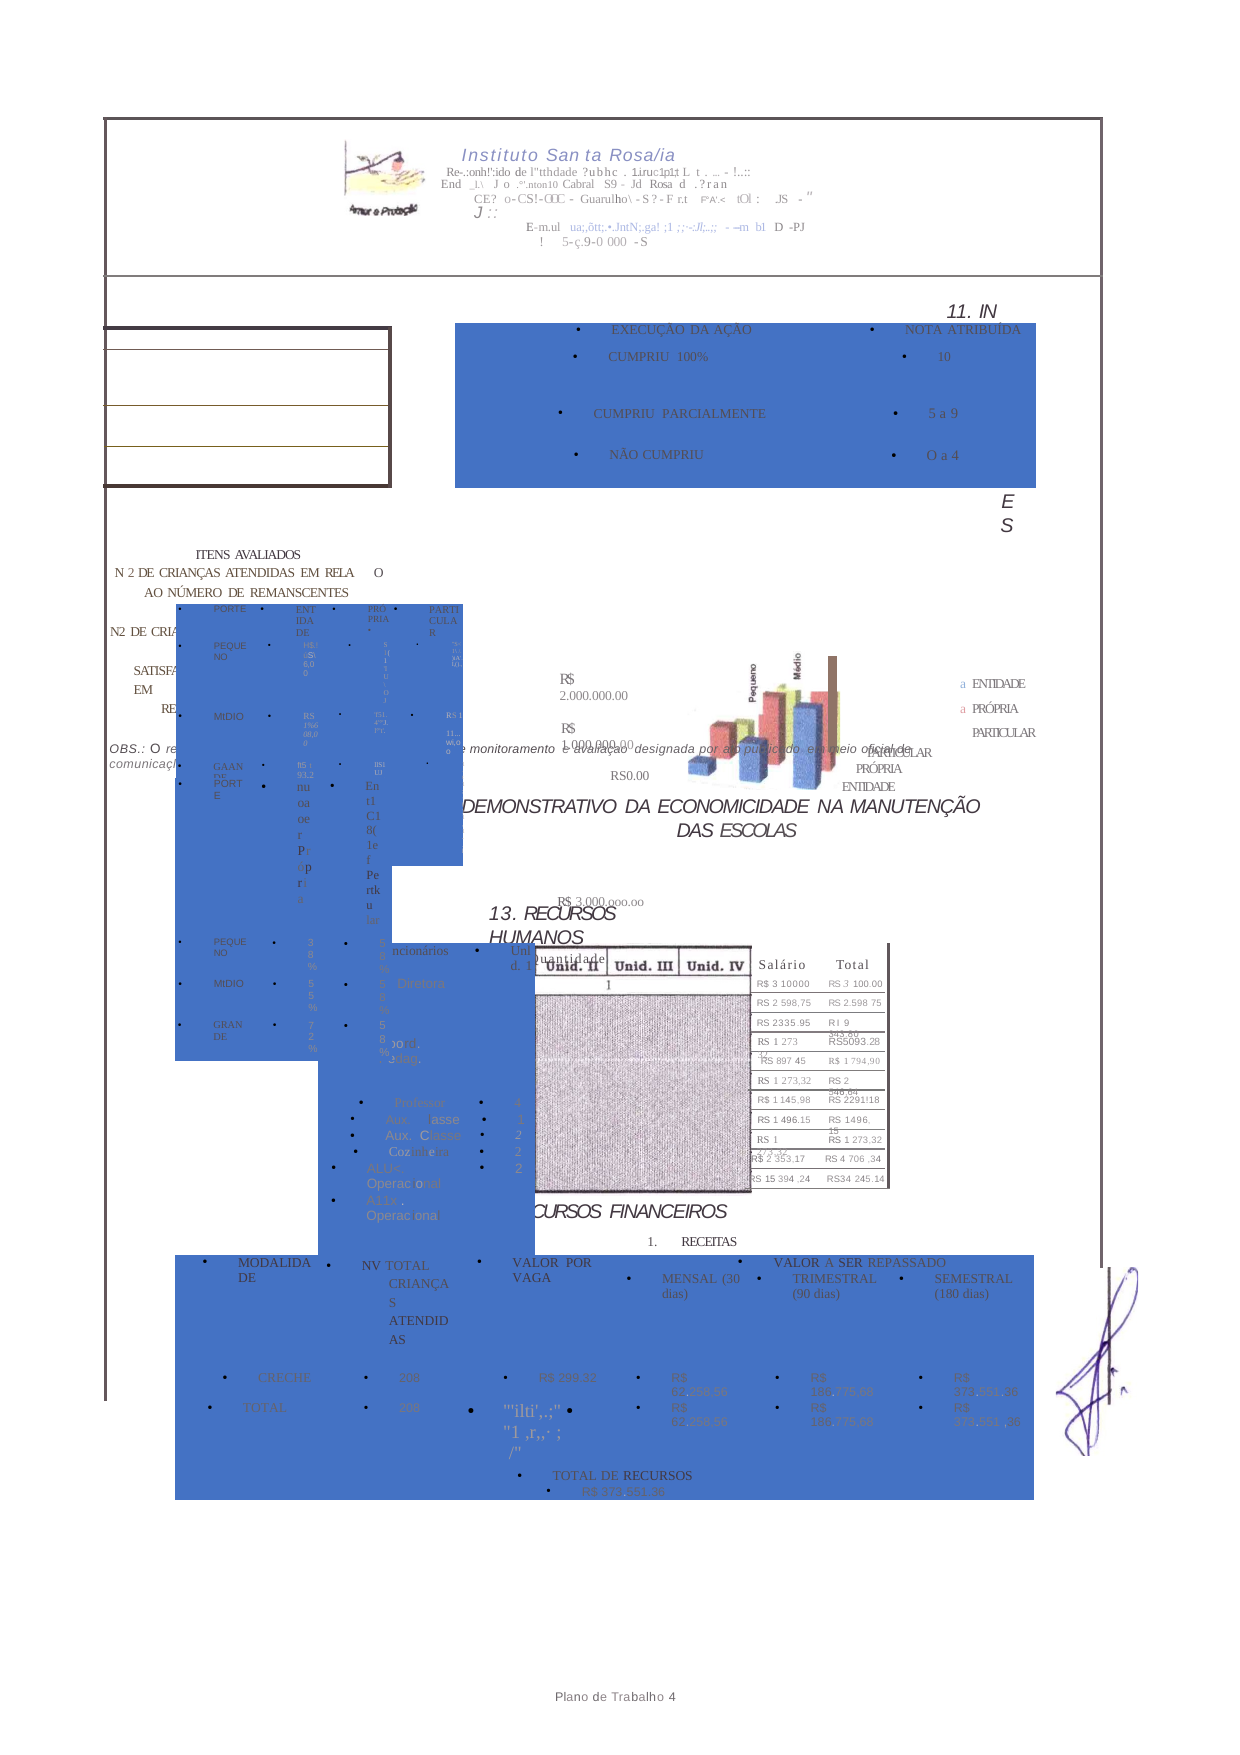

Instituto San ta Rosa/ia
Re-.:onh!':ido de l"tthdade ?ubhc . 1.i.ruc1p1;t Lt . ... - !..::
End _l.\ Jo.°'.nton10 Cabral S9 - Jd Rosa d .?ran
CE? o-CS!-OOC - Guarulho\ -S?-Fr.t F°A'.< tOl : .JS - " J ::
E-m.ul ua;,õtt;.•.JntN;.ga! ;1 ;;·-:Jl;..;; - ---m b1 D-PJ
! 5-ç.9-0 000 -S
INDICADORES
ITENS AVALIADOS
N 2 DE CRIANÇAS ATENDIDAS EM RELA O
AO NÚMERO DE REMANSCENTES ·DA REGIÃO
N2 DE CRIANÇAS ATENDIDAS EM RELAÇÃO A
META PRETENDIDA SATISFAÇAO DOS RESPONS VEIS EM
RELAÇÃO AO ATENDIMENTO
OBS.: O relatório técnico será elaborado pela comissao de monitoramento e avaliaçao designada por ato publicado em meio oficial de comunicaçllo .
DEMONSTRATIVO DA ECONOMICIDADE NA MANUTENÇÃO DAS ESCOLAS
Tocai de Gastos - 1110 dias
R$ 3.000.ooo.oo
| EXECUÇÃO DA AÇÃO | NOTA ATRIBUÍDA |
| --- | --- |
| CUMPRIU 100% | 10 |
| CUMPRIU PARCIALMENTE | 5 a 9 |
| NÃO CUMPRIU | O a 4 |
| PORTE | ENTIDADE | PRÓPRIA• | PARTICULAR |
| --- | --- | --- | --- |
| PEQUENO | H$.!úS\6,00 | S 1(1 'IU\OJ | "S<1\ /. )iA'.I,()., |
| MtDIO | RS 1%608,00 | 'f51.4'°'J. l°'t'. | RS 1 11...wi,oo |
| GAANDE | ft5 t 93.2 11>.00 | llS1UJ 'lll.lti | 1.t1;·()1,1-.l |
a ENTIDADE a PRÓPRIA
PARTICULAR
R$ 2.000.000.00
Obl.: •Manutençio, uniforme e m.terJ.I nio estio inclusos.
R$ 1.000.000,00
PARTICULAR PRÓPRIA
ENTIDADE
Percentual da Economicidade
RS0.00
| PORTE | nuoaoer Própria | Ent1C18(1ef Pertku lar |
| --- | --- | --- |
| PEQUENO | 38% | 58% |
| MtDIO | 55% | 58% |
| GRANDE | 72% | 58% |
13. RECURSOS HUMANOS
Quantidade
| Funcionários | Unld. 1 |
| --- | --- |
| Diretora | |
| Coord. Pedag. | |
| Professor | 4 |
| Aux. lasse | 1 |
| Aux. Classe | 2 |
| Cozinheira | 2 |
| ALU<. Operacional | 2 |
| A11x . Operacional | |
| Agcute 1' sc-olar | 1 |
| Assist. Adm . | 2 |
| Total | 20 |
Salário
R$ 3 10000
Total
RS 3 100.00
RS 2 598,75
RS 2.598 75
RS 2335.95
RI 9 343.80
RS5093.28
RS 1 273 32
R$ 1 794,90
RS 897 45
RS 1 273,32
RS 2 546,64
R$ 1145,98
RS 2291!18
RS 1 496.15
RS 1496, 15
RS 1 273,32
RS 1 273,32
R$ 2 353,17 RS 4 706 ,34
RS 15 394 ,24 RS34 245.14
RECURSOS FINANCEIROS
RECEITAS
| MODALIDADE | NV TOTAL CRIANÇAS ATENDIDAS | VALOR POR VAGA | | | VALOR A SER REPASSADO | | |
| --- | --- | --- | --- | --- | --- | --- | --- |
| | | | | | MENSAL (30 dias) | TRIMESTRAL (90 dias) | SEMESTRAL (180 dias) |
| CRECHE | 208 | R$ 299.32 | | | R$ 62.258,56 | R$ 186.775,68 | R$ 373.551.36 |
| TOTAL | 208 | "'ilti',.;''"1 ,r,,· ; /" | "'' | | R$ 62.258,56 | R$ 186.775,68 | R$ 373.551 ,36 |
| TOTAL DE RECURSOS | | | | | | | |
| R$ 373.551.36 | | | | | | | |
Plano de Trabalho